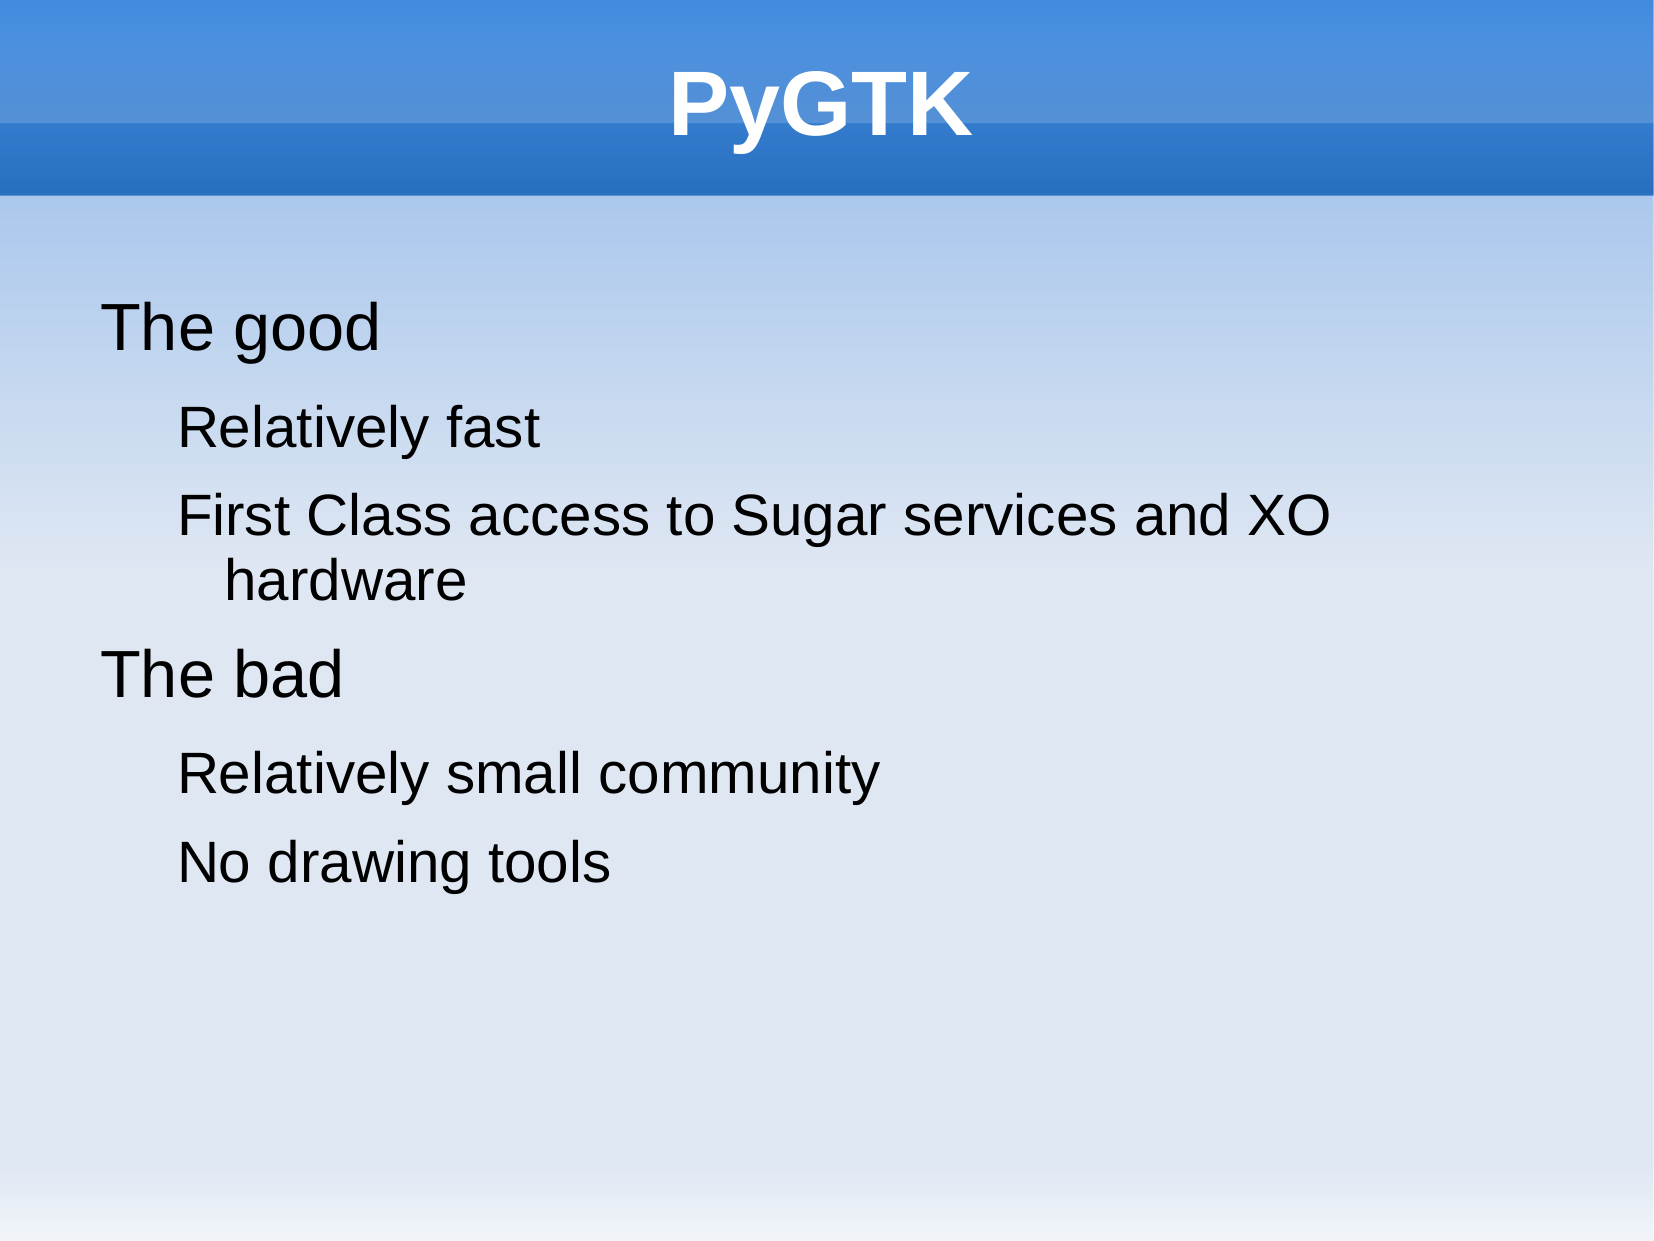

# PyGTK
The good
Relatively fast
First Class access to Sugar services and XO hardware
The bad
Relatively small community
No drawing tools